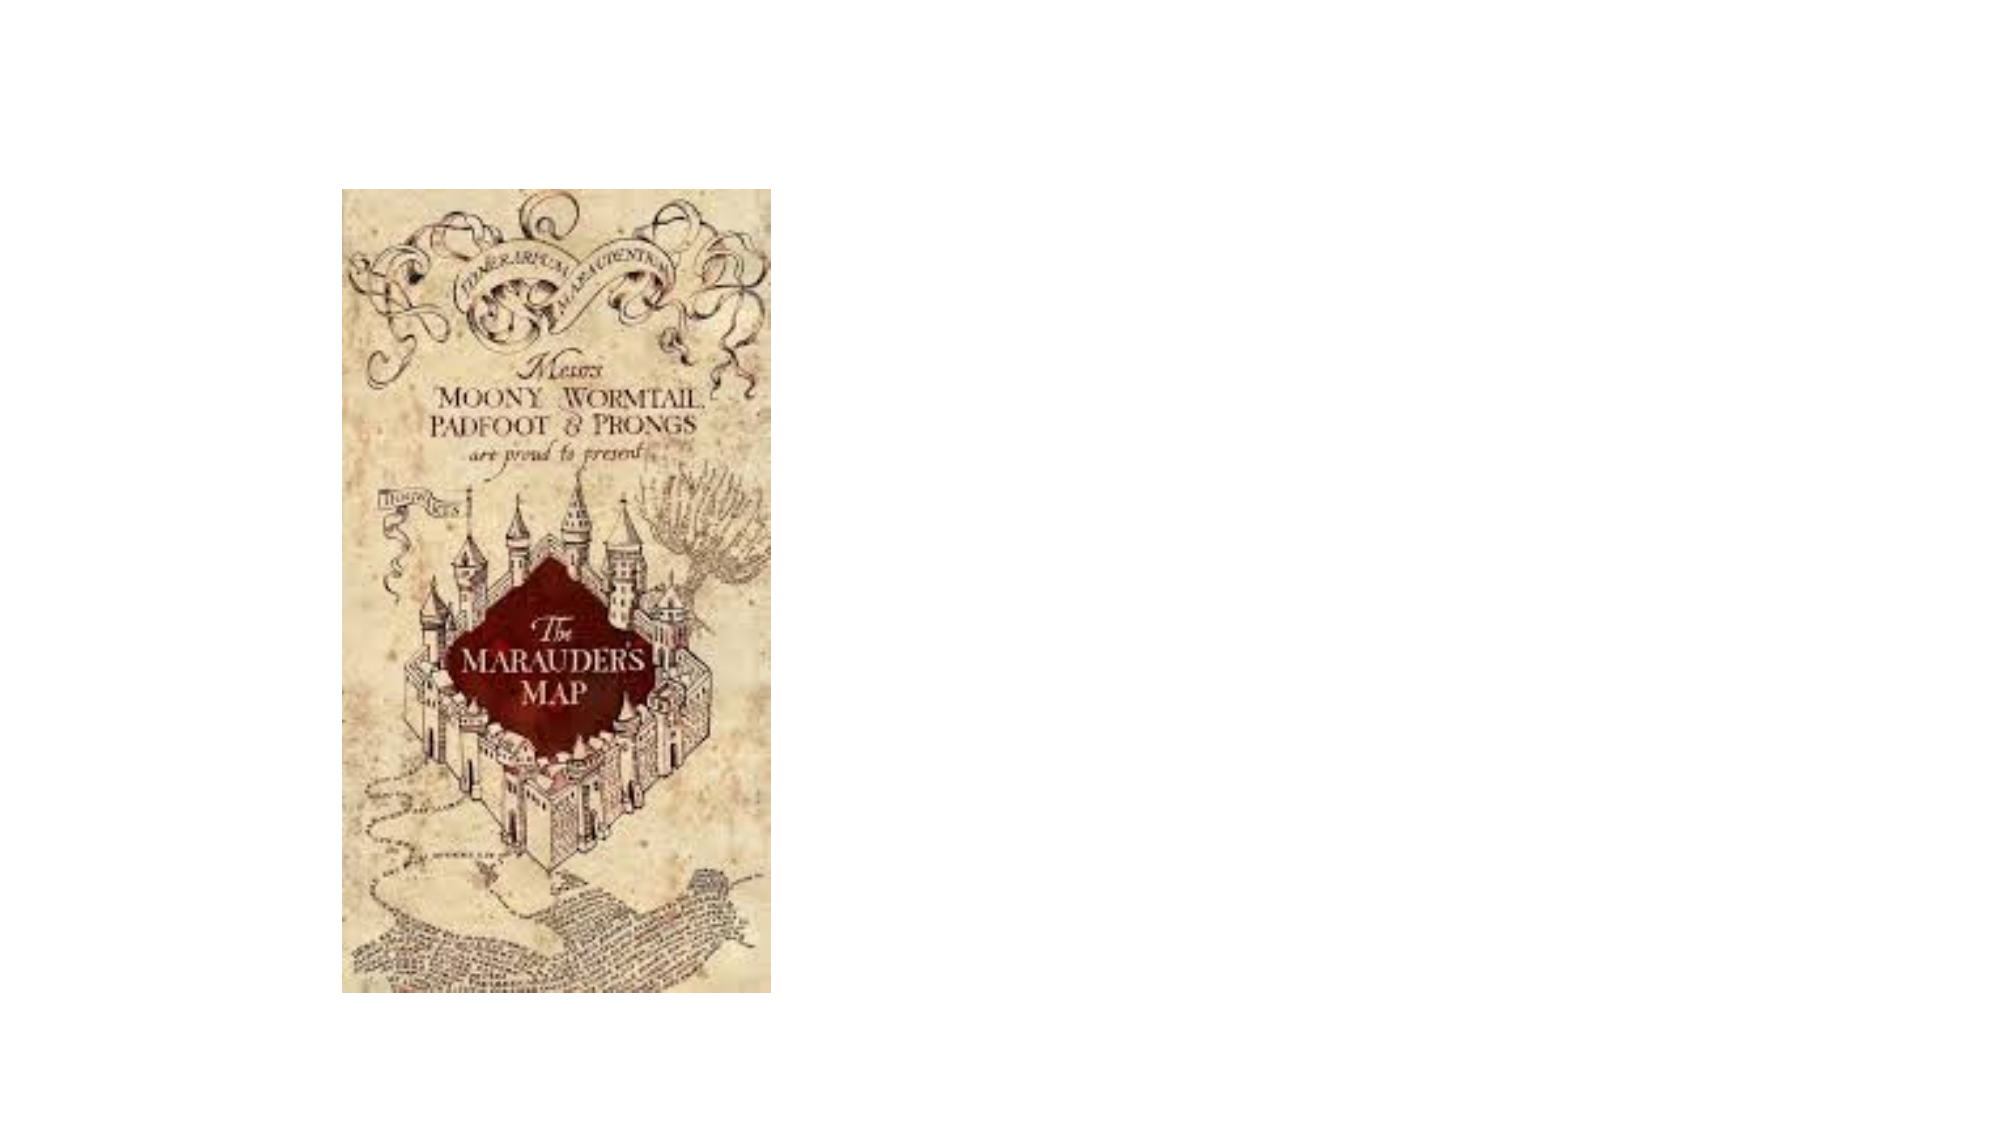

# Role play
Oral in intercation
Be able to play a role
Place description